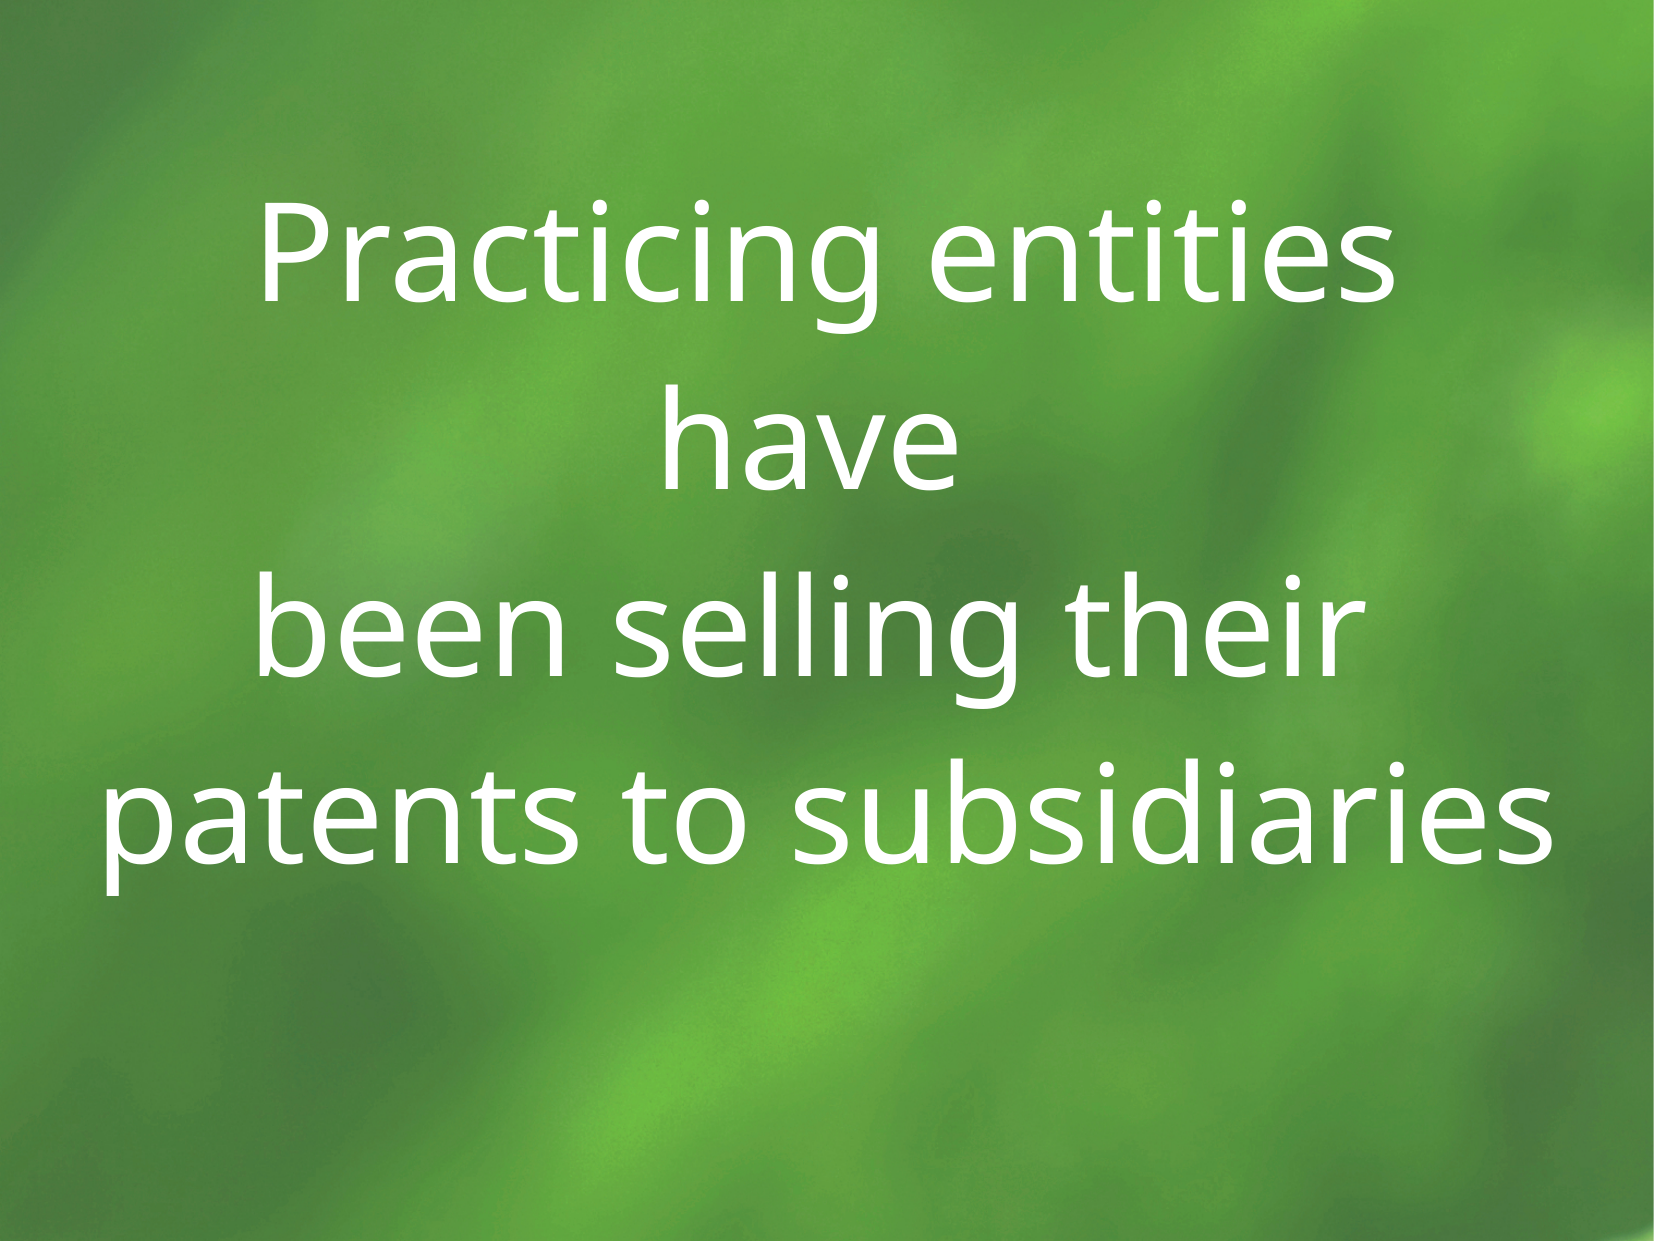

# Practicing entities have
been selling their
patents to subsidiaries